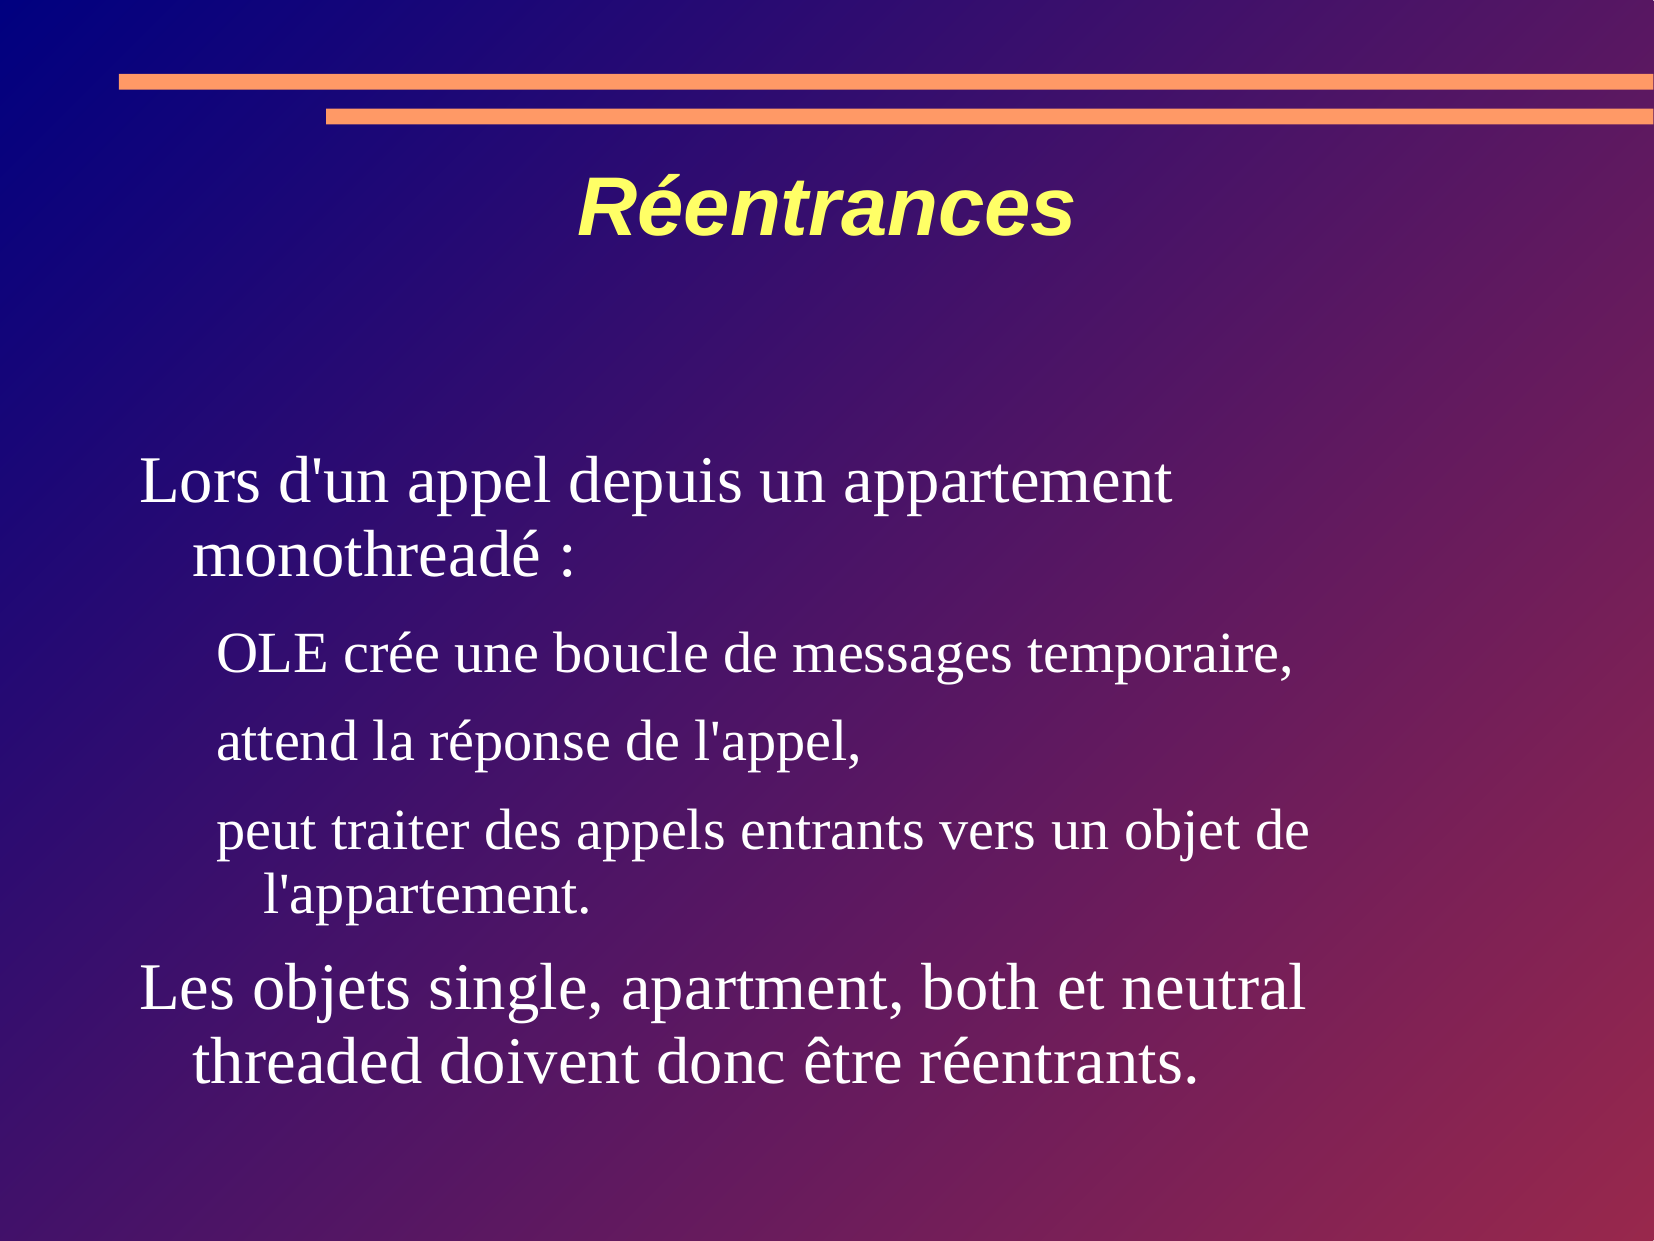

# Réentrances
Lors d'un appel depuis un appartement monothreadé :
OLE crée une boucle de messages temporaire,
attend la réponse de l'appel,
peut traiter des appels entrants vers un objet de l'appartement.
Les objets single, apartment, both et neutral threaded doivent donc être réentrants.